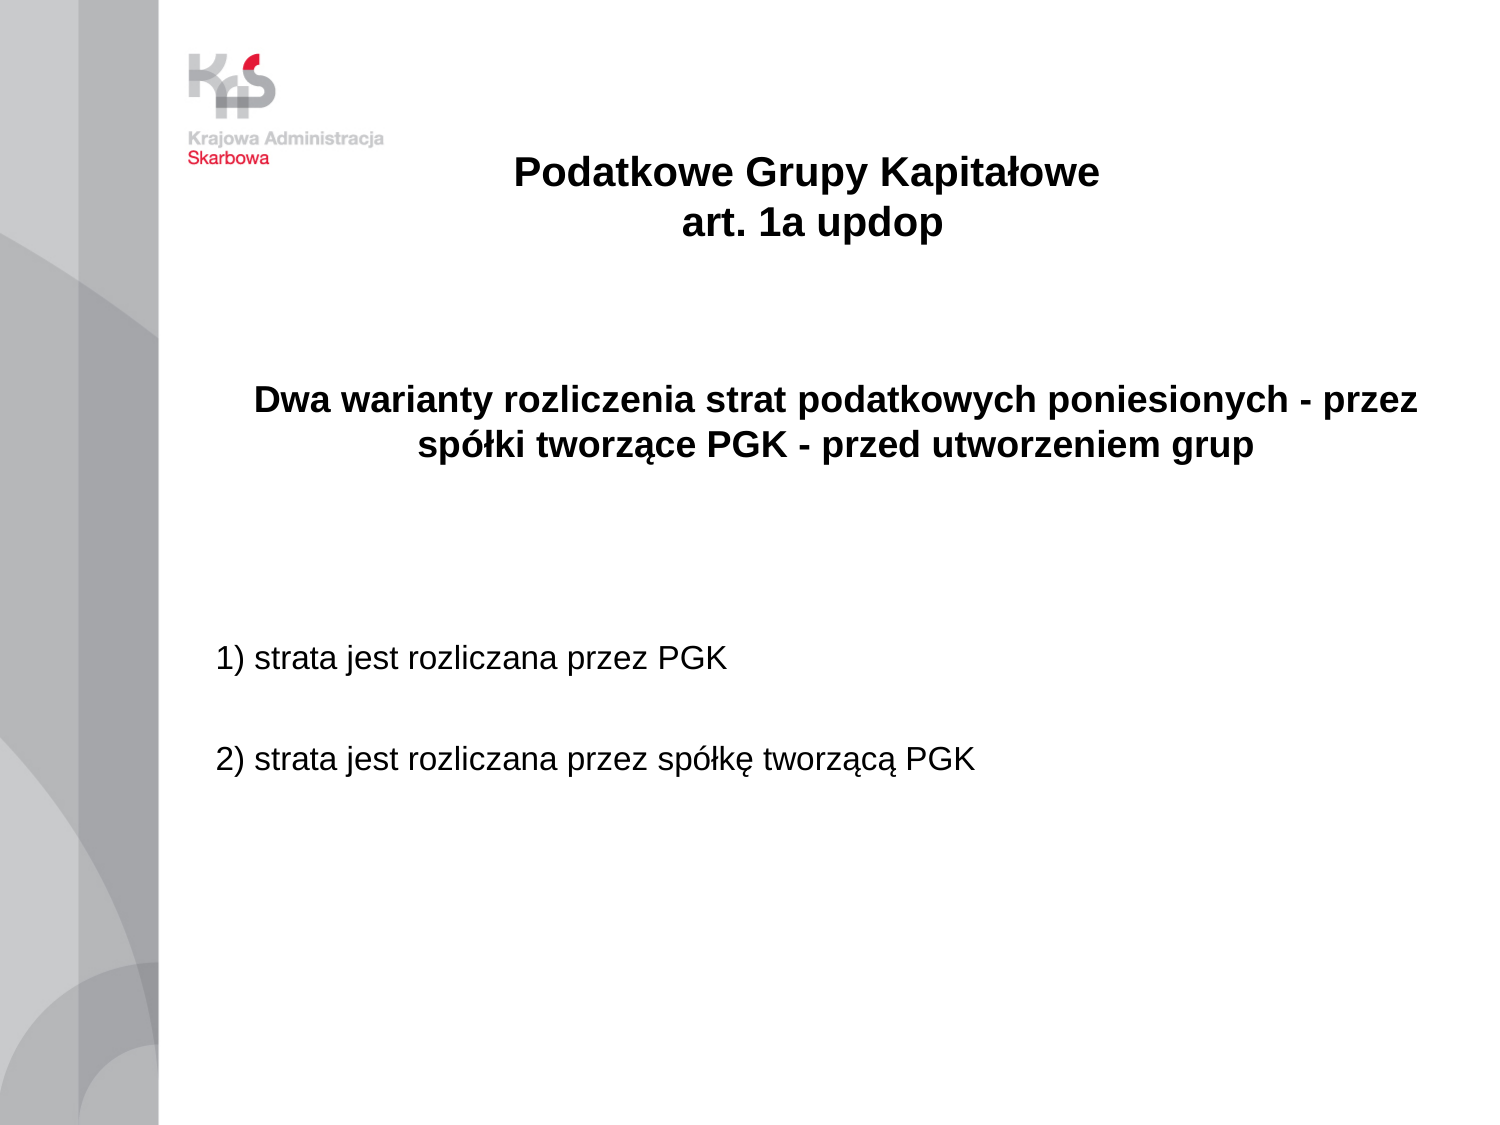

Podatkowe Grupy Kapitałowe
art. 1a updop
Dwa warianty rozliczenia strat podatkowych poniesionych - przez spółki tworzące PGK - przed utworzeniem grup
 strata jest rozliczana przez PGK
 strata jest rozliczana przez spółkę tworzącą PGK